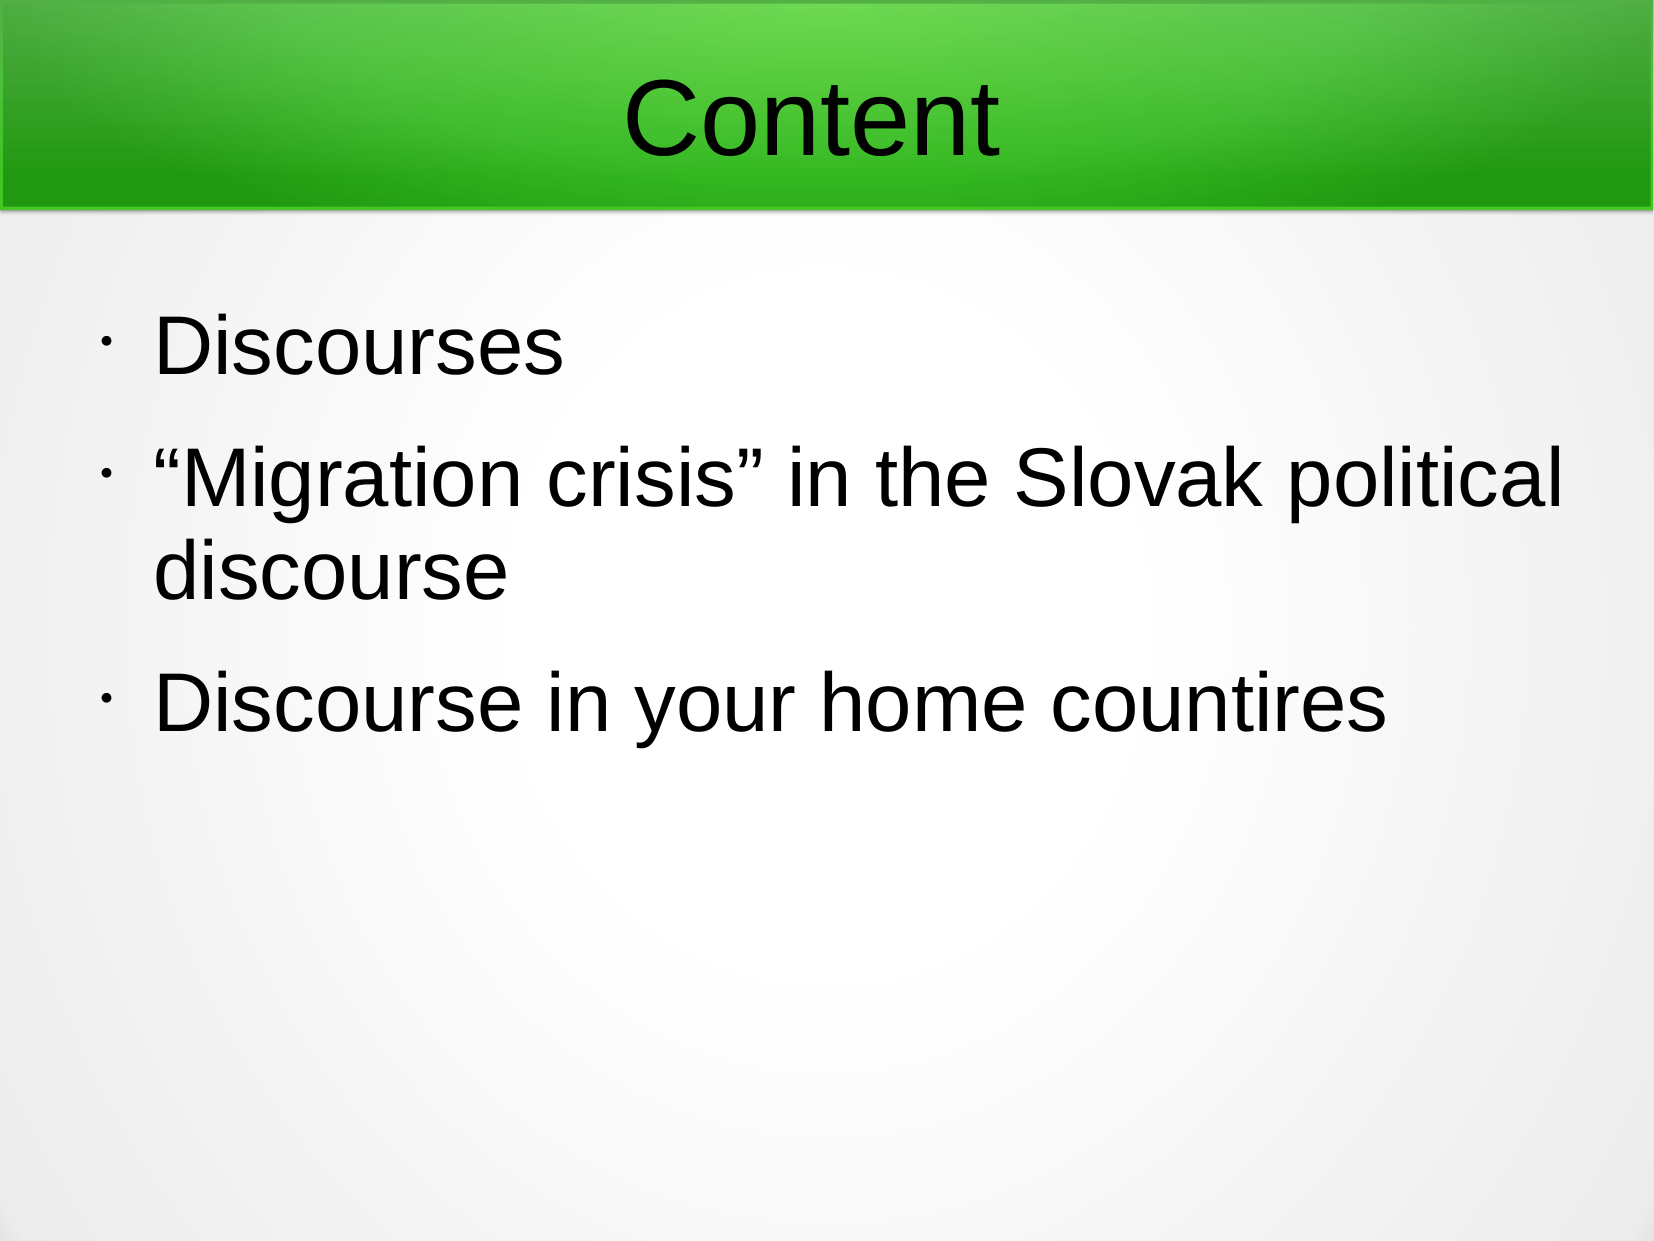

# Content
Discourses
“Migration crisis” in the Slovak political discourse
Discourse in your home countires